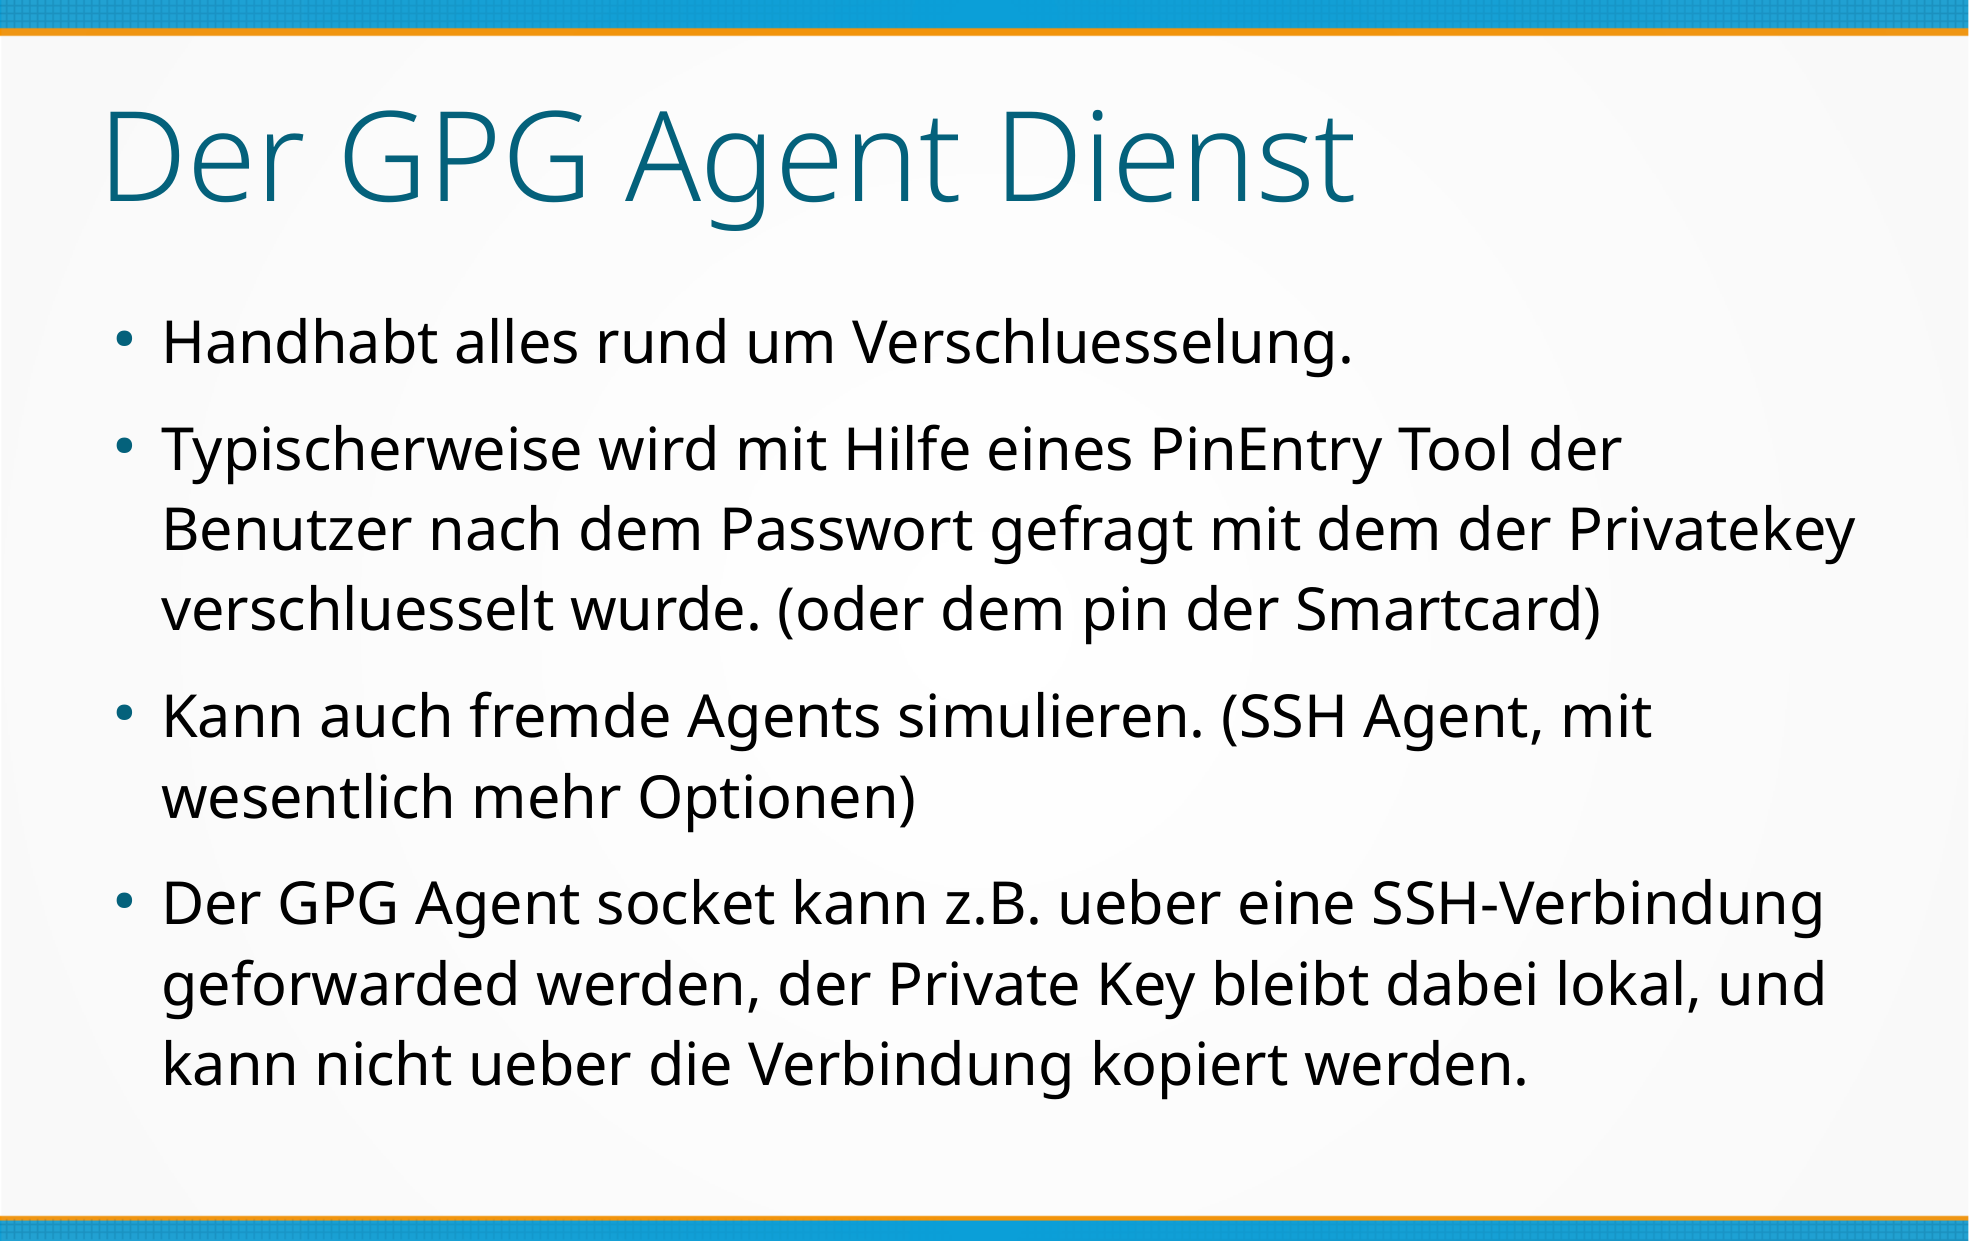

# Der GPG Agent Dienst
Handhabt alles rund um Verschluesselung.
Typischerweise wird mit Hilfe eines PinEntry Tool der Benutzer nach dem Passwort gefragt mit dem der Privatekey verschluesselt wurde. (oder dem pin der Smartcard)
Kann auch fremde Agents simulieren. (SSH Agent, mit wesentlich mehr Optionen)
Der GPG Agent socket kann z.B. ueber eine SSH-Verbindung geforwarded werden, der Private Key bleibt dabei lokal, und kann nicht ueber die Verbindung kopiert werden.